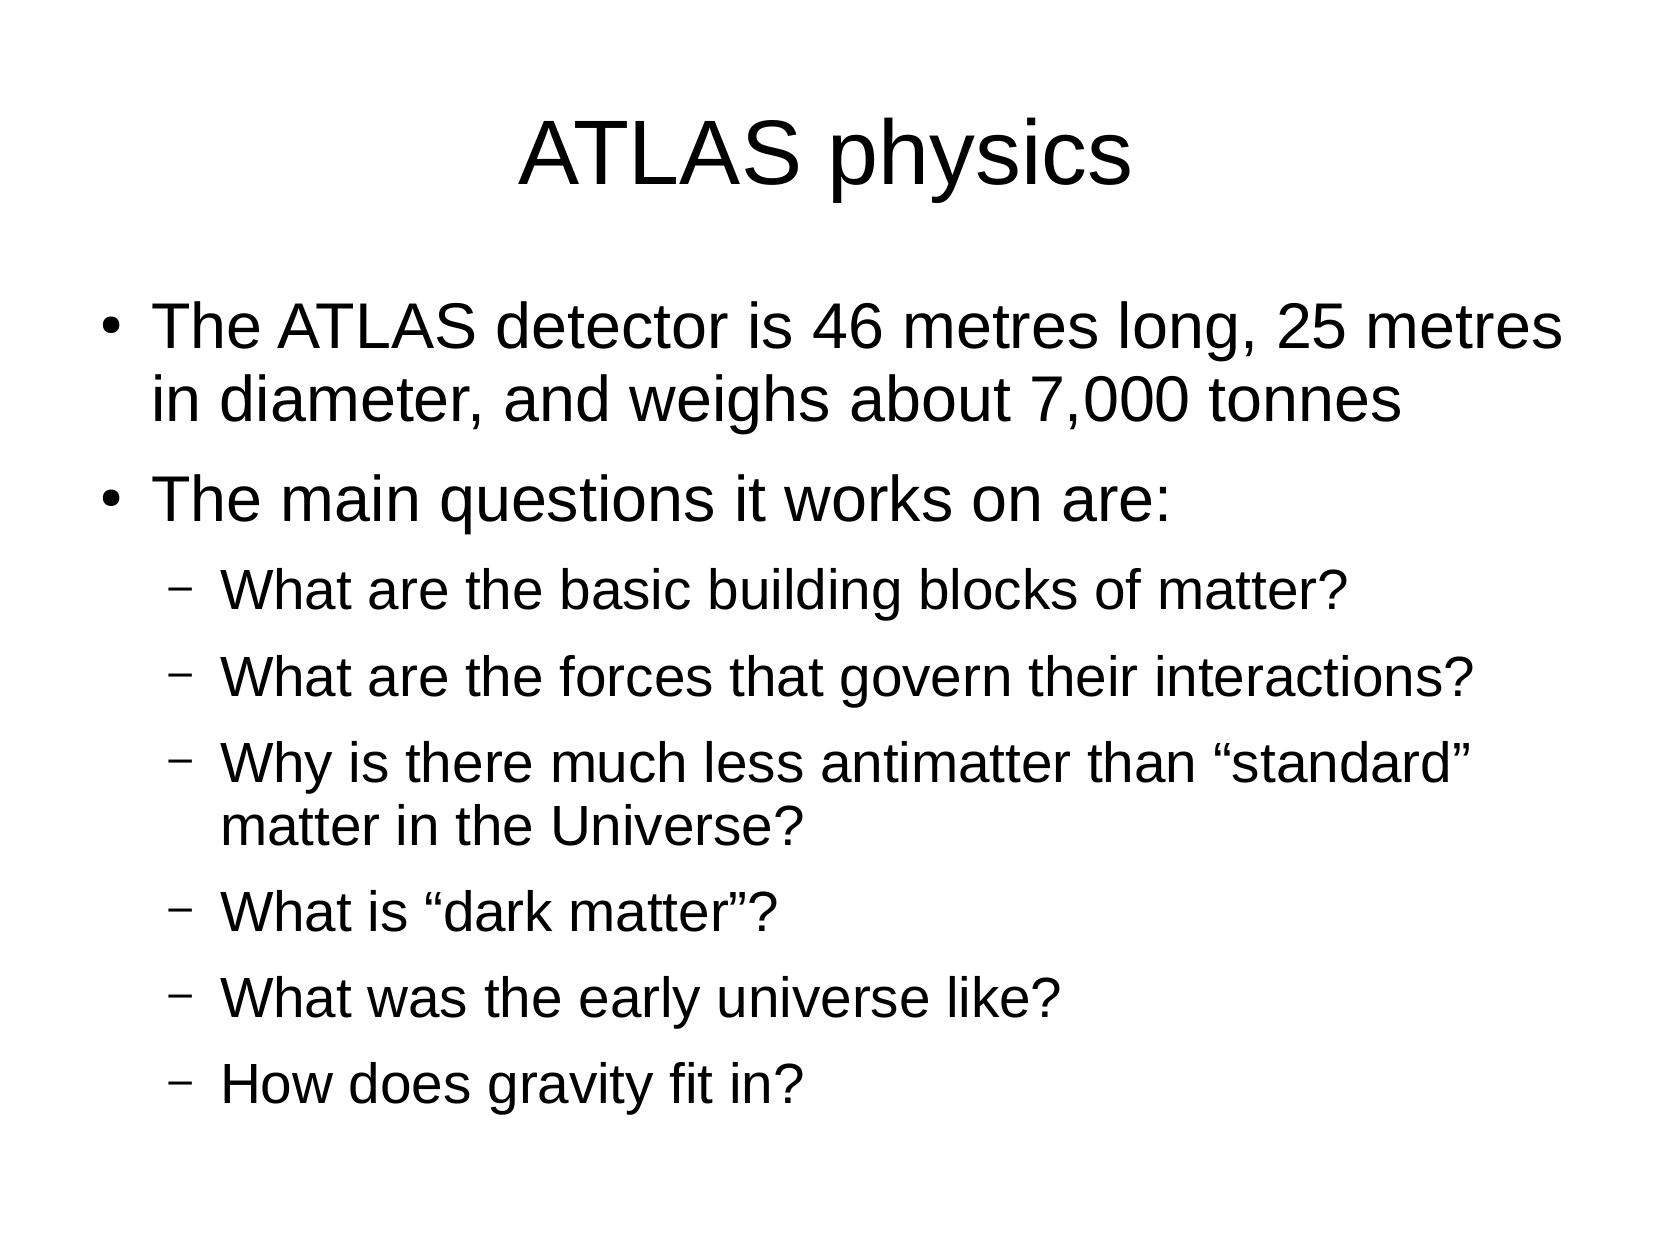

# ATLAS physics
The ATLAS detector is 46 metres long, 25 metres in diameter, and weighs about 7,000 tonnes
The main questions it works on are:
What are the basic building blocks of matter?
What are the forces that govern their interactions?
Why is there much less antimatter than “standard” matter in the Universe?
What is “dark matter”?
What was the early universe like?
How does gravity fit in?